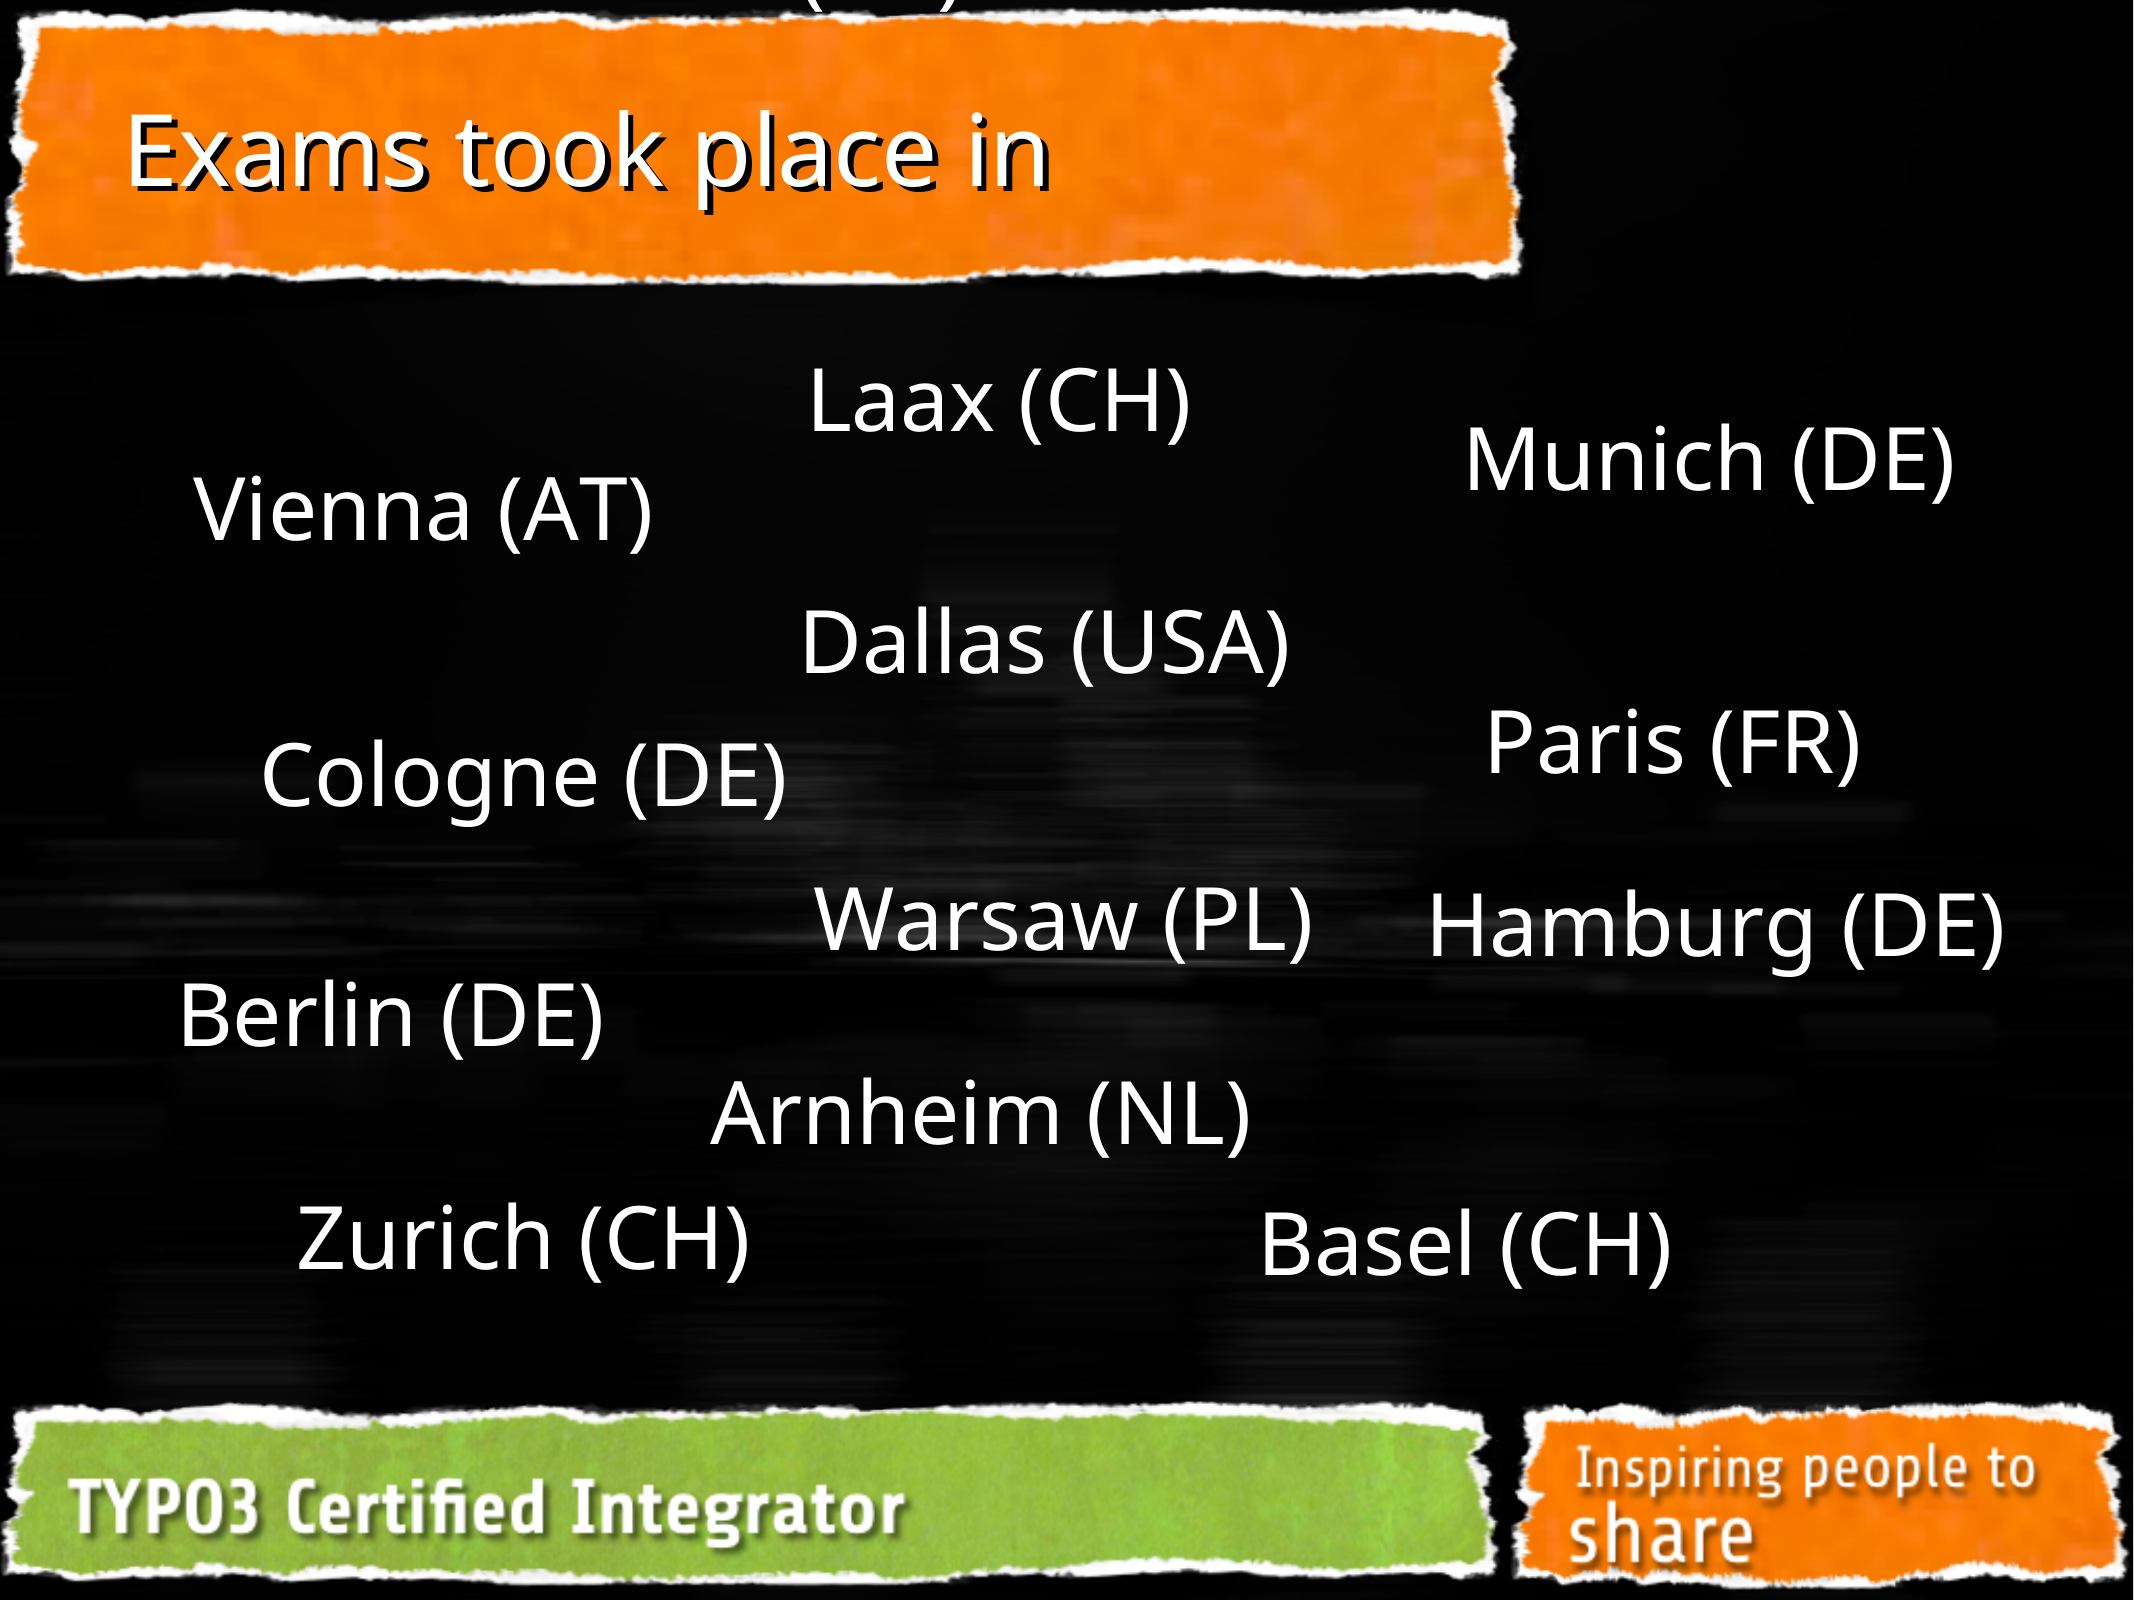

Munich (DE)
# Exams took place in
Laax (CH)
Munich (DE)
Vienna (AT)
Dallas (USA)
Paris (FR)
Cologne (DE)
Warsaw (PL)
Hamburg (DE)
Berlin (DE)
Arnheim (NL)
Zurich (CH)
Basel (CH)